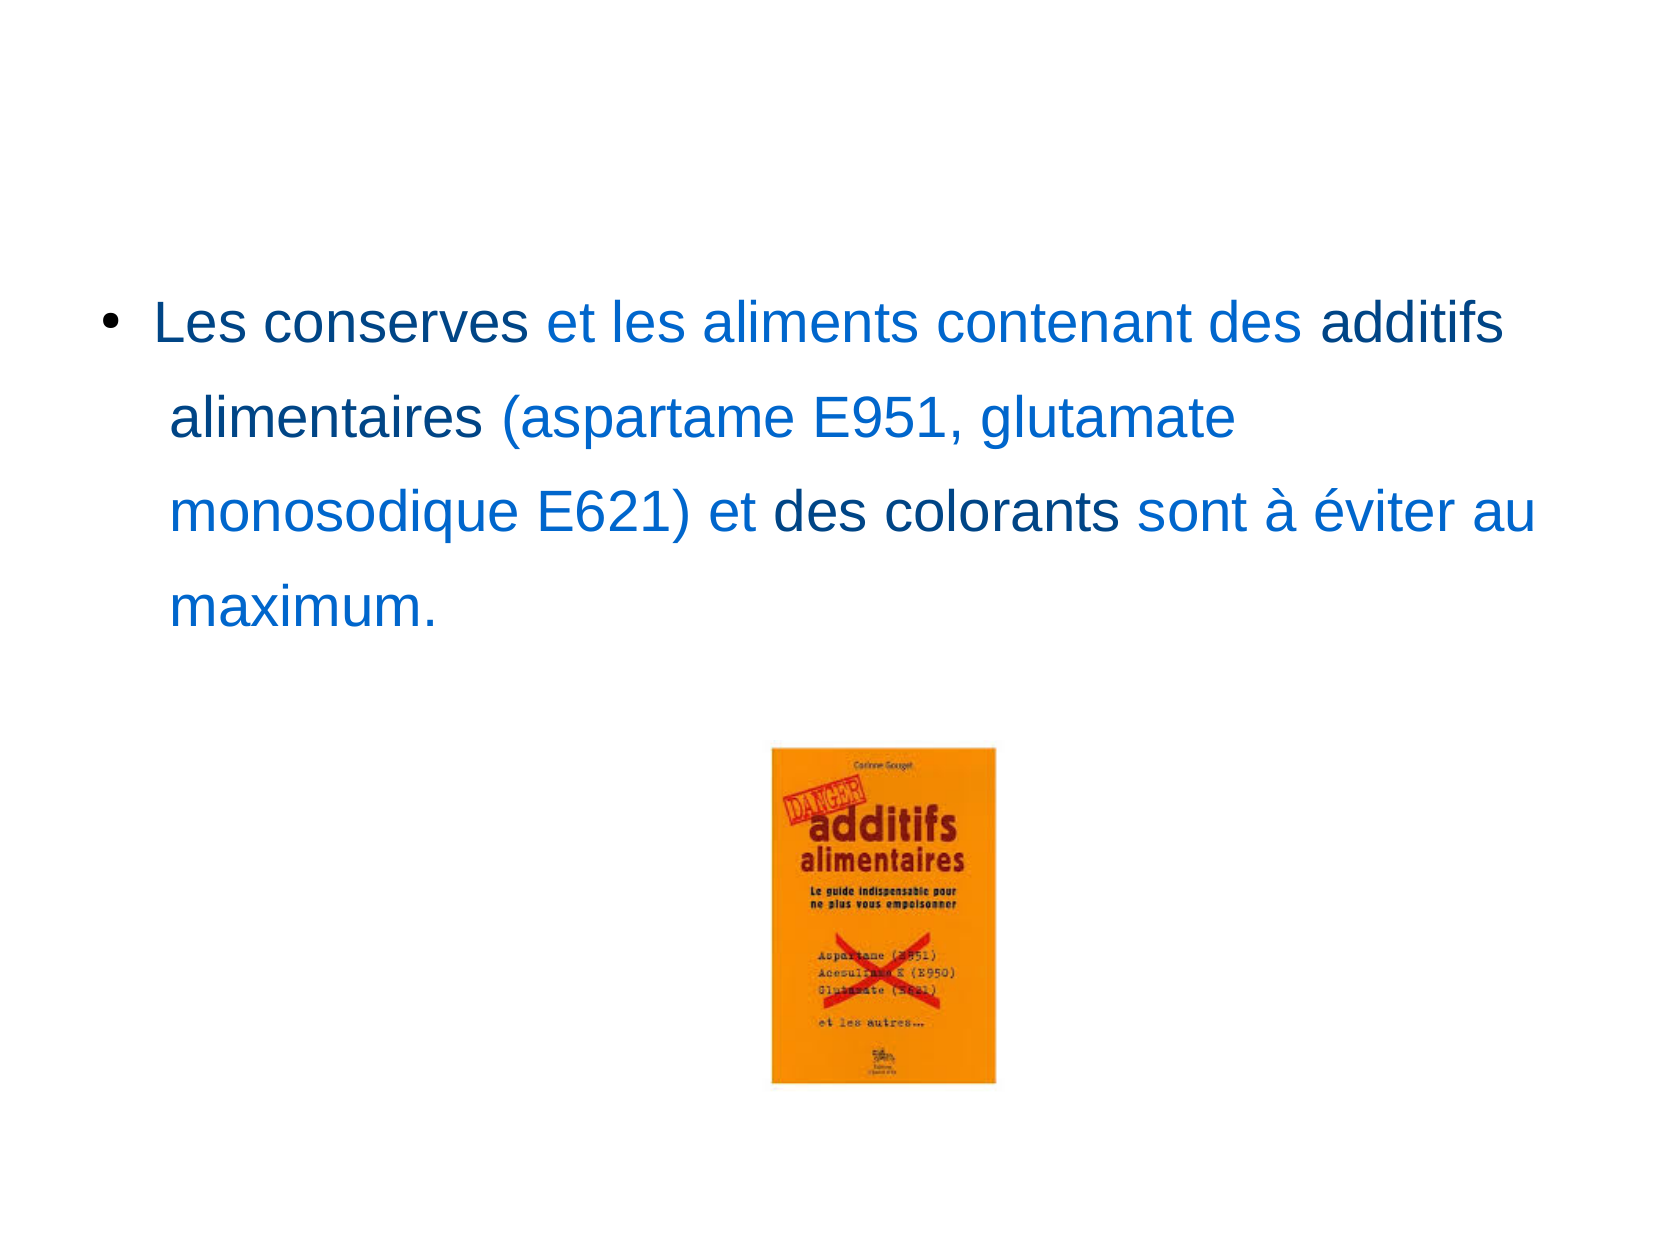

# Les conserves et les aliments contenant des additifs
 alimentaires (aspartame E951, glutamate
 monosodique E621) et des colorants sont à éviter au
 maximum.